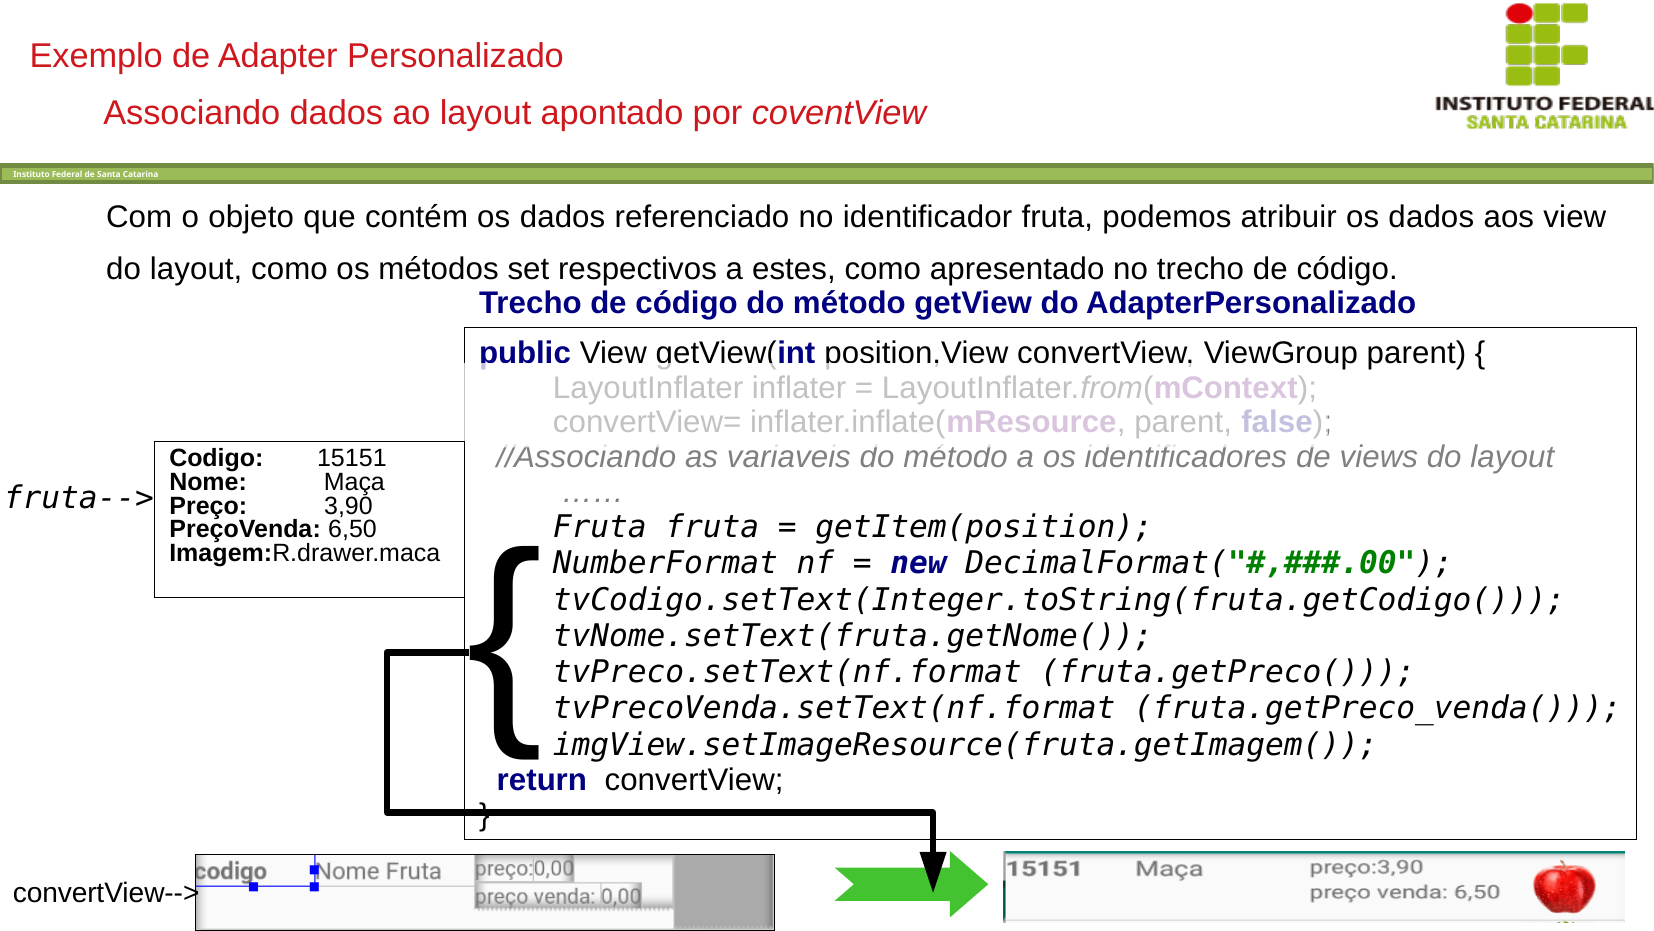

# Exemplo de Adapter Personalizado Associando dados ao layout apontado por coventView
Com o objeto que contém os dados referenciado no identificador fruta, podemos atribuir os dados aos view do layout, como os métodos set respectivos a estes, como apresentado no trecho de código.
Trecho de código do método getView do AdapterPersonalizado
public View getView(int position,View convertView, ViewGroup parent) {
 	LayoutInflater inflater = LayoutInflater.from(mContext);
	convertView= inflater.inflate(mResource, parent, false);
 //Associando as variaveis do método a os identificadores de views do layout
	 ……
	Fruta fruta = getItem(position);
	NumberFormat nf = new DecimalFormat("#,###.00");
	tvCodigo.setText(Integer.toString(fruta.getCodigo()));
	tvNome.setText(fruta.getNome());
	tvPreco.setText(nf.format (fruta.getPreco()));
	tvPrecoVenda.setText(nf.format (fruta.getPreco_venda()));
	imgView.setImageResource(fruta.getImagem());
 return convertView;
}
Codigo:	15151
Nome:	 Maça
Preço:	 3,90
PreçoVenda: 6,50
Imagem:R.drawer.maca
fruta-->
{
convertView-->